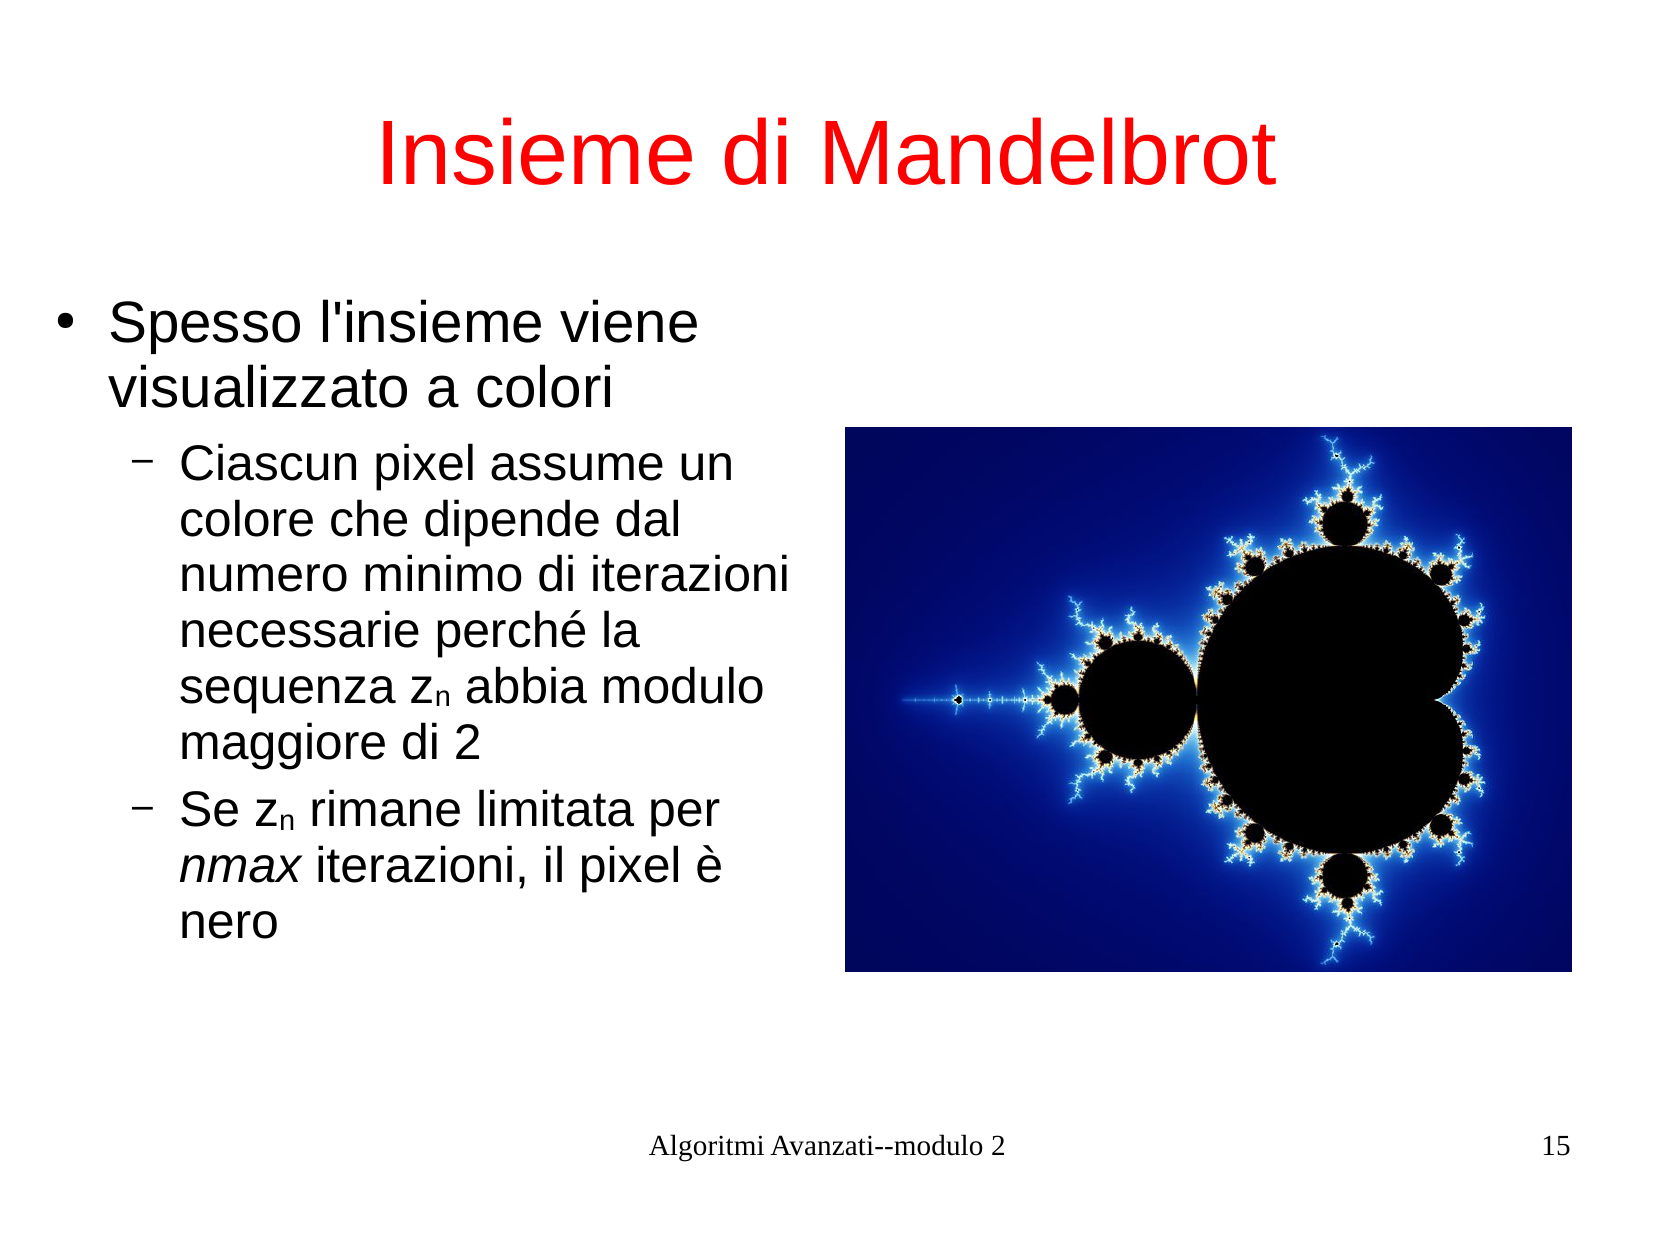

# Insieme di Mandelbrot
Spesso l'insieme viene visualizzato a colori
Ciascun pixel assume un colore che dipende dal numero minimo di iterazioni necessarie perché la sequenza zn abbia modulo maggiore di 2
Se zn rimane limitata per nmax iterazioni, il pixel è nero
Algoritmi Avanzati--modulo 2
15